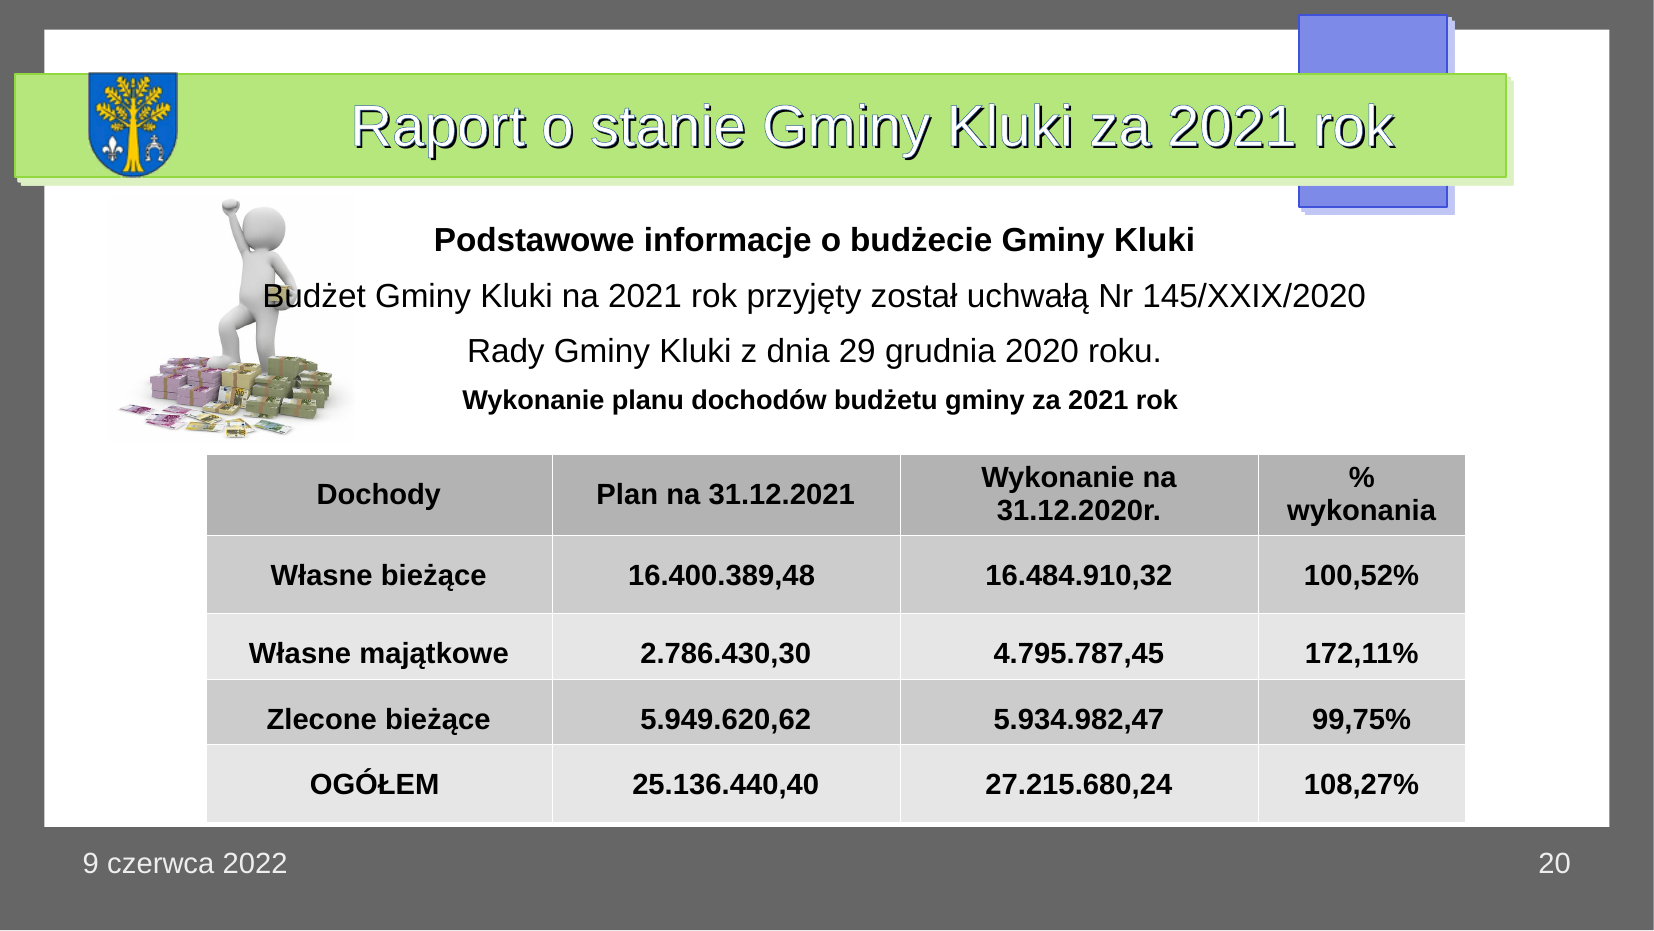

# Raport o stanie Gminy Kluki za 2021 rok
| Dochody | Plan na 31.12.2021 | Wykonanie na 31.12.2020r. | % wykonania |
| --- | --- | --- | --- |
| Własne bieżące | 16.400.389,48 | 16.484.910,32 | 100,52% |
| Własne majątkowe | 2.786.430,30 | 4.795.787,45 | 172,11% |
| Zlecone bieżące | 5.949.620,62 | 5.934.982,47 | 99,75% |
| OGÓŁEM | 25.136.440,40 | 27.215.680,24 | 108,27% |
Podstawowe informacje o budżecie Gminy Kluki
Budżet Gminy Kluki na 2021 rok przyjęty został uchwałą Nr 145/XXIX/2020
Rady Gminy Kluki z dnia 29 grudnia 2020 roku.
Wykonanie planu dochodów budżetu gminy za 2021 rok
9 czerwca 2022
20